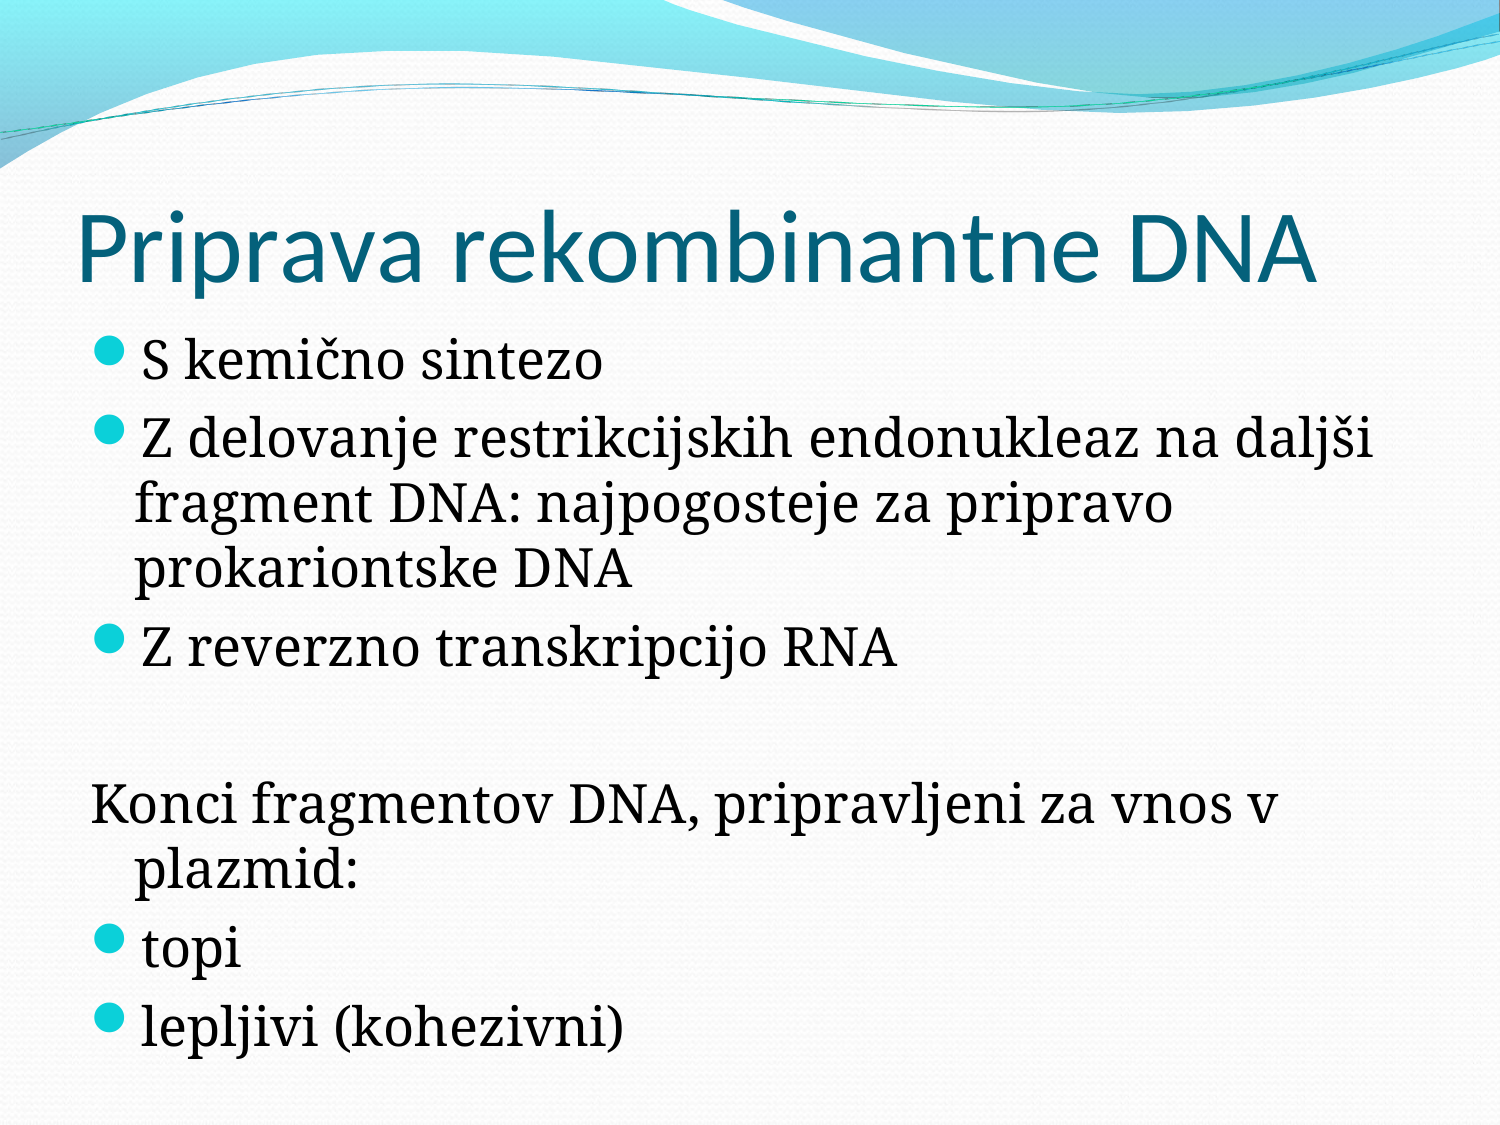

# Priprava rekombinantne DNA
S kemično sintezo
Z delovanje restrikcijskih endonukleaz na daljši fragment DNA: najpogosteje za pripravo prokariontske DNA
Z reverzno transkripcijo RNA
Konci fragmentov DNA, pripravljeni za vnos v plazmid:
topi
lepljivi (kohezivni)